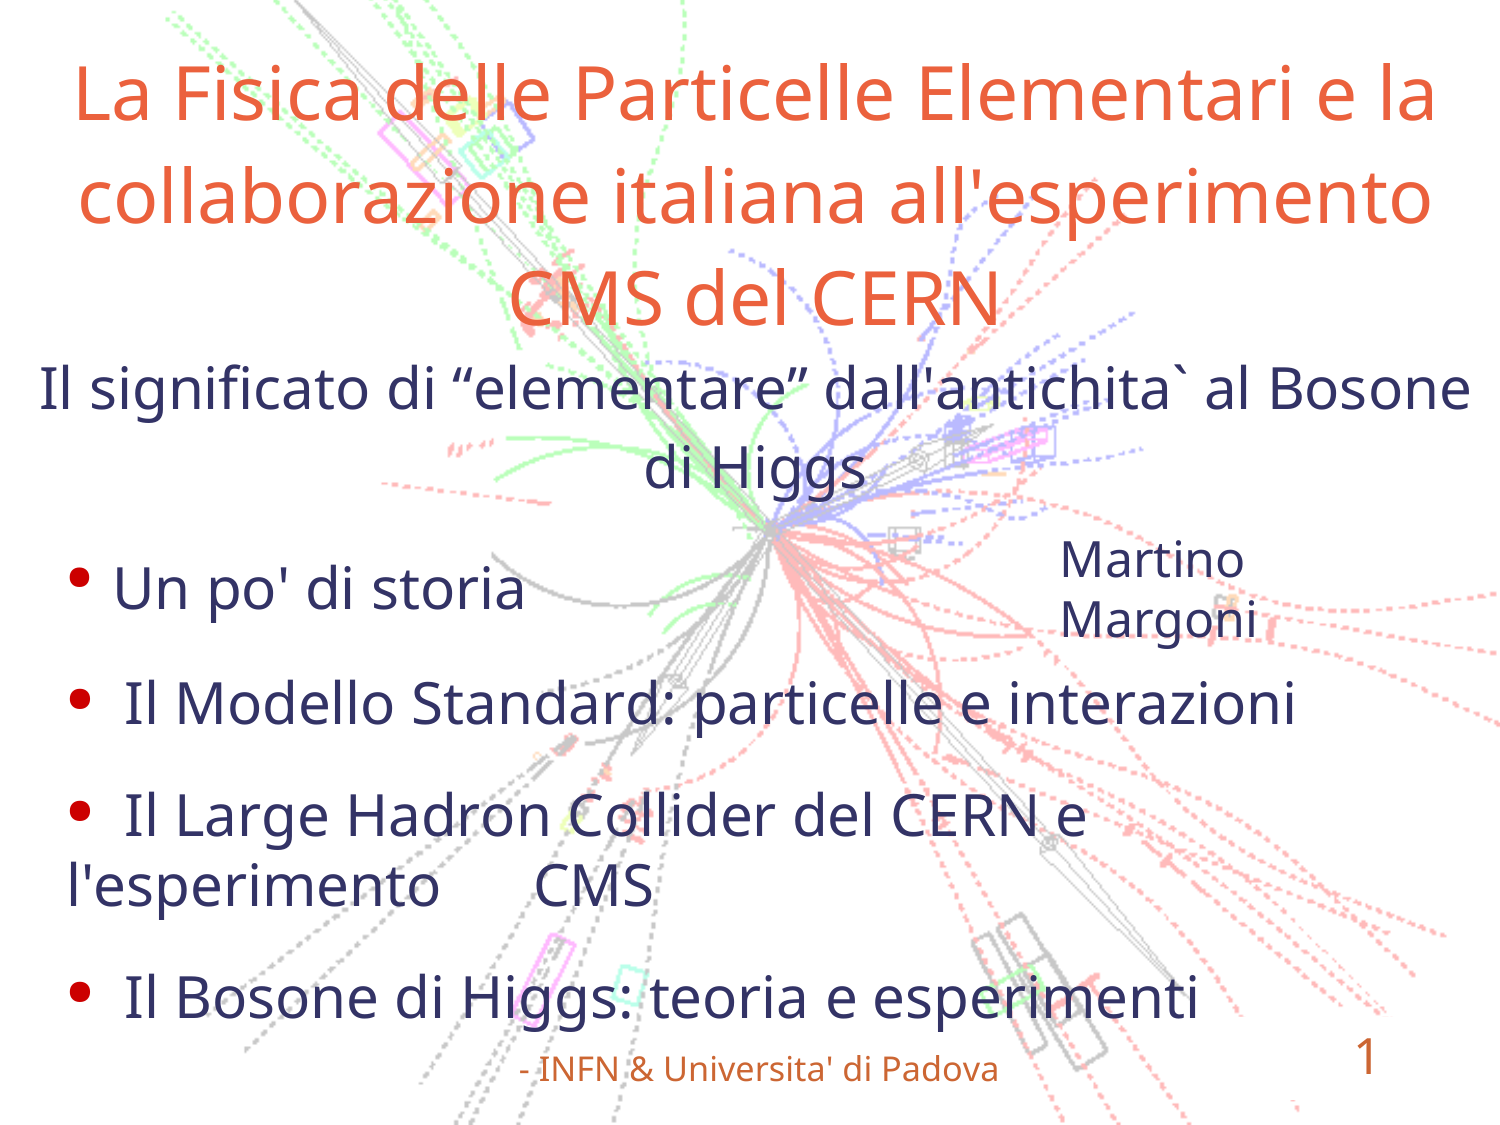

# La Fisica delle Particelle Elementari e la collaborazione italiana all'esperimento CMS del CERN Il significato di “elementare” dall'antichita` al Bosone di Higgs
Martino Margoni
 Un po' di storia
 Il Modello Standard: particelle e interazioni
 Il Large Hadron Collider del CERN e l'esperimento CMS
 Il Bosone di Higgs: teoria e esperimenti